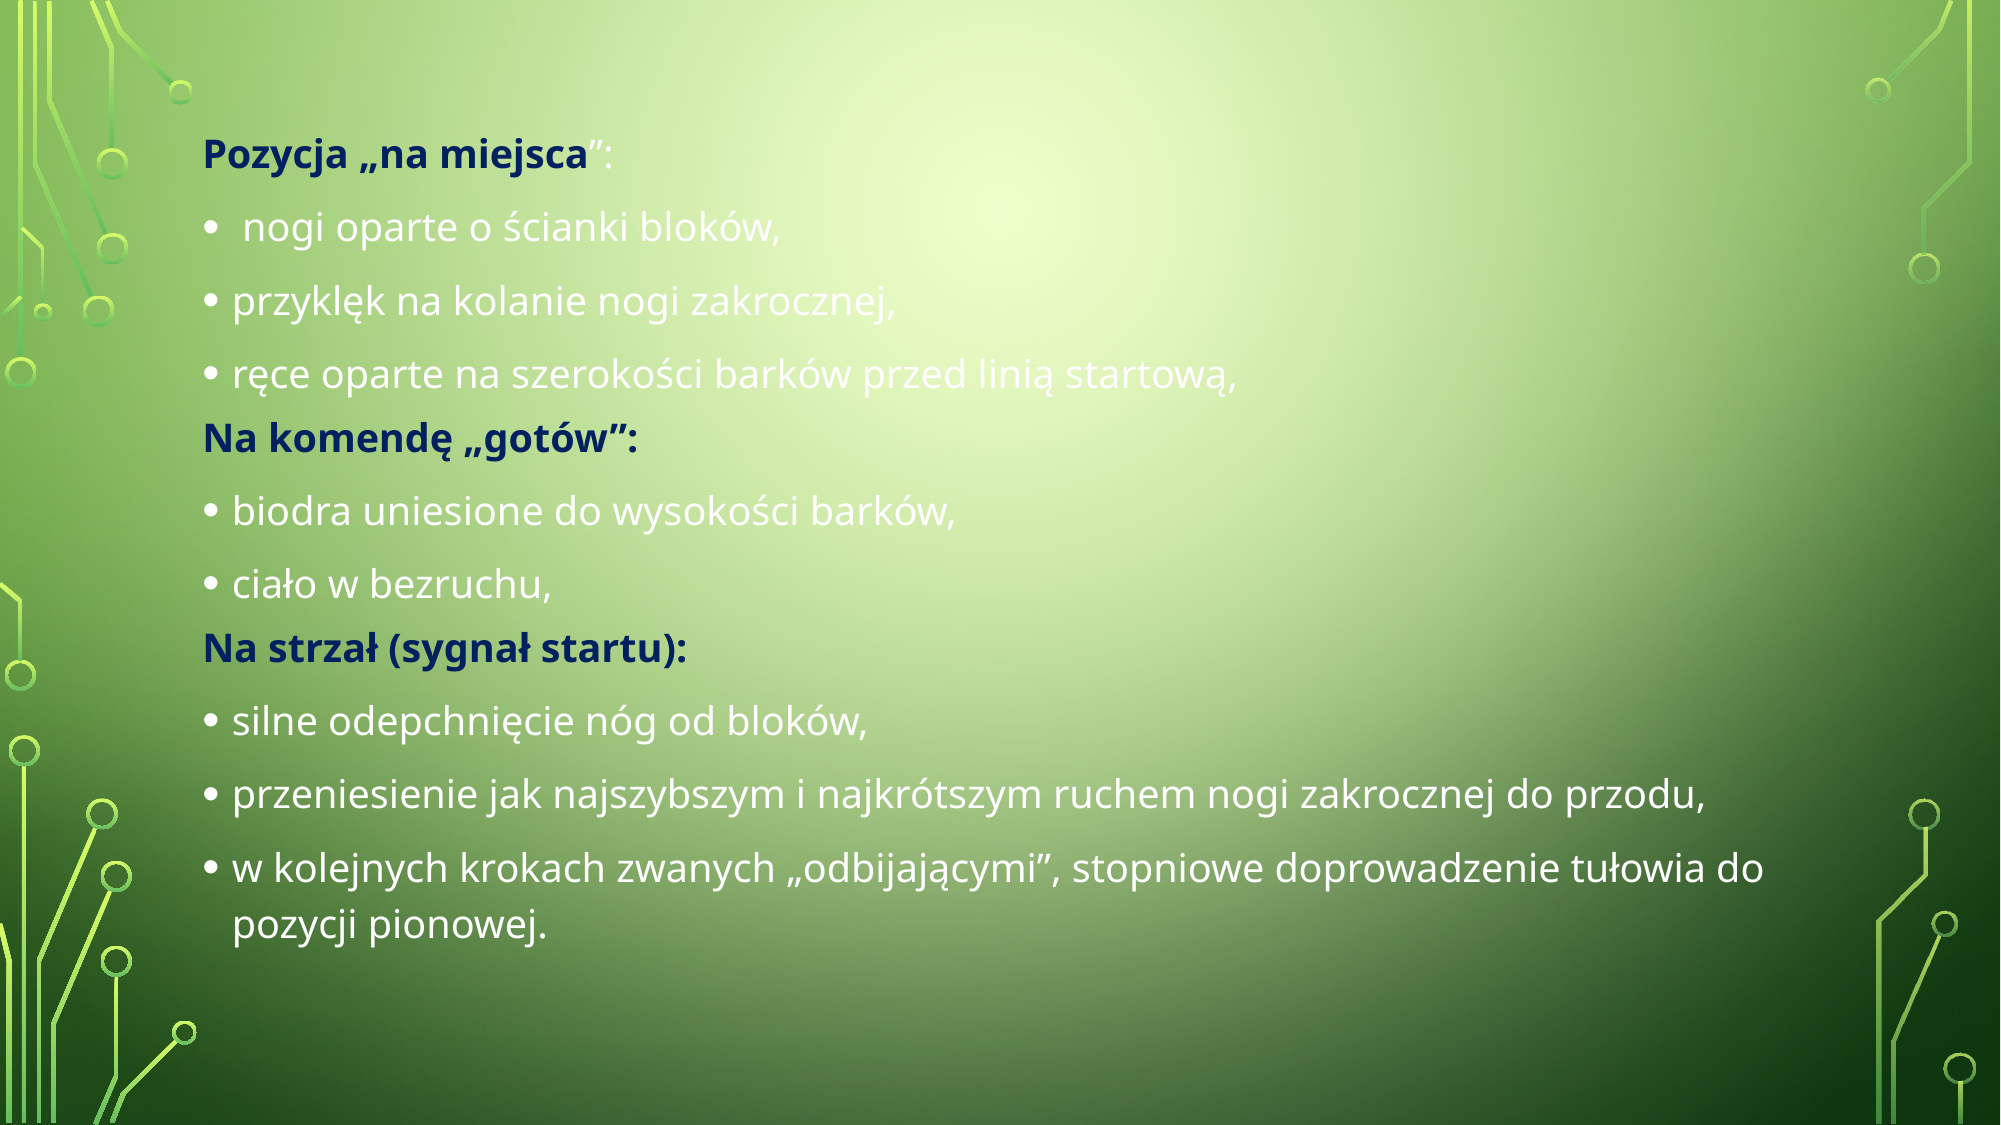

# Pozycja „na miejsca”:
 nogi oparte o ścianki bloków,
przyklęk na kolanie nogi zakrocznej,
ręce oparte na szerokości barków przed linią startową,
Na komendę „gotów”:
biodra uniesione do wysokości barków,
ciało w bezruchu,
Na strzał (sygnał startu):
silne odepchnięcie nóg od bloków,
przeniesienie jak najszybszym i najkrótszym ruchem nogi zakrocznej do przodu,
w kolejnych krokach zwanych „odbijającymi”, stopniowe doprowadzenie tułowia do pozycji pionowej.